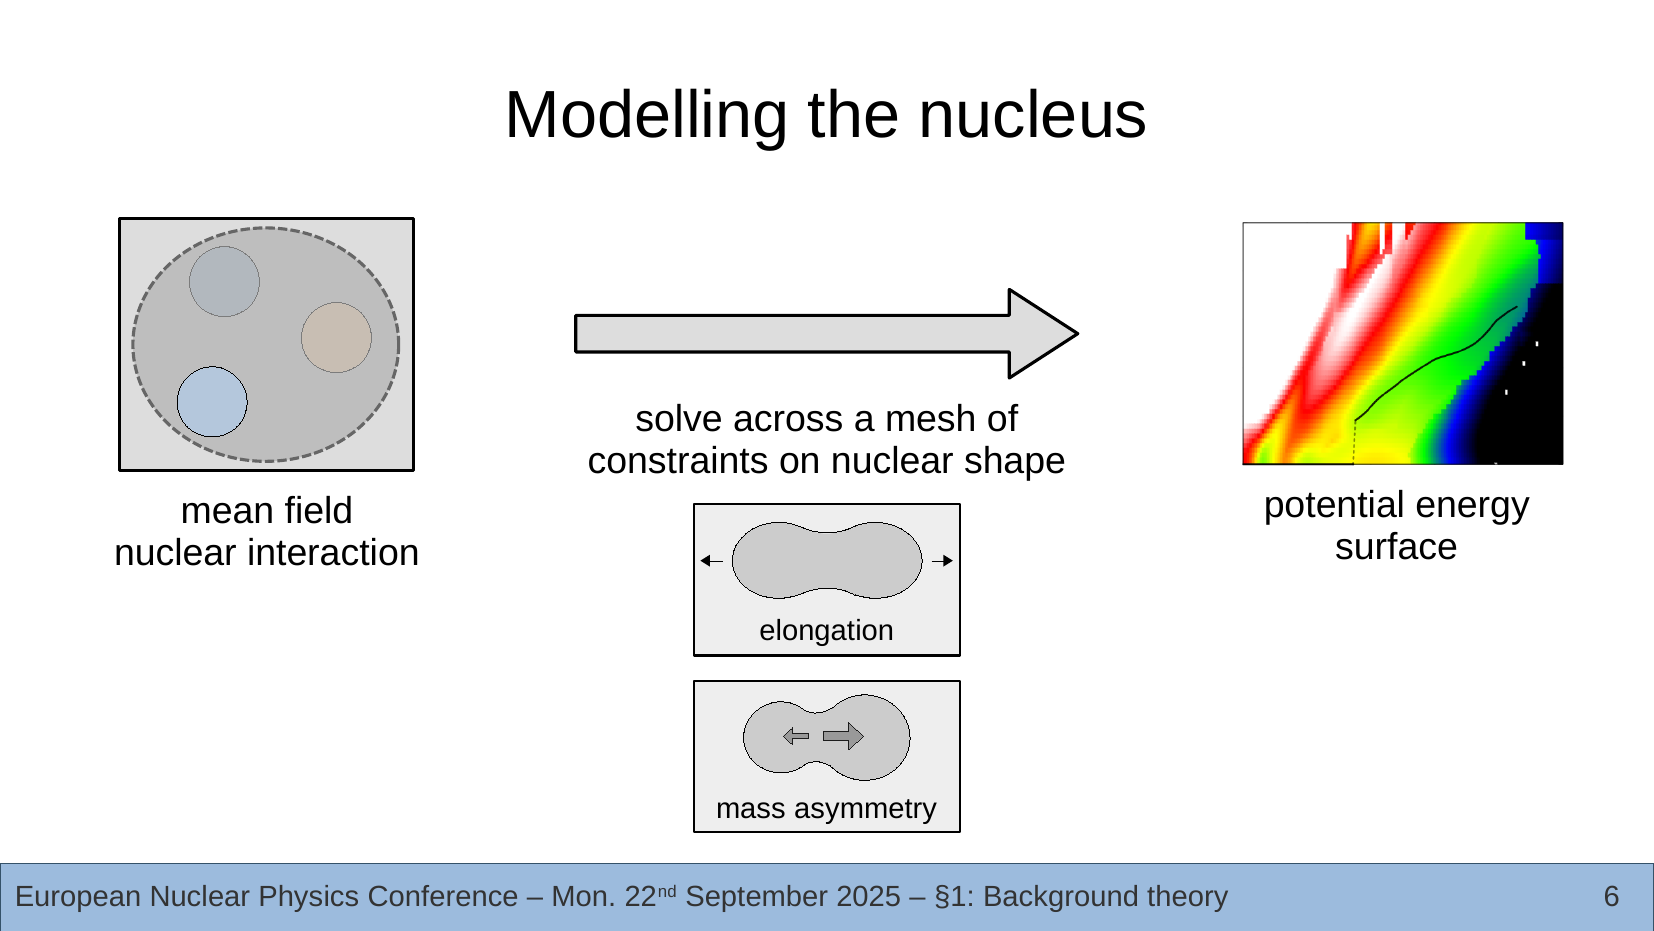

# Modelling the nucleus
solve across a mesh of constraints on nuclear shape
potential energy
surface
mean field
nuclear interaction
elongation
mass asymmetry
European Nuclear Physics Conference – Mon. 22nd September 2025 – §1: Background theory